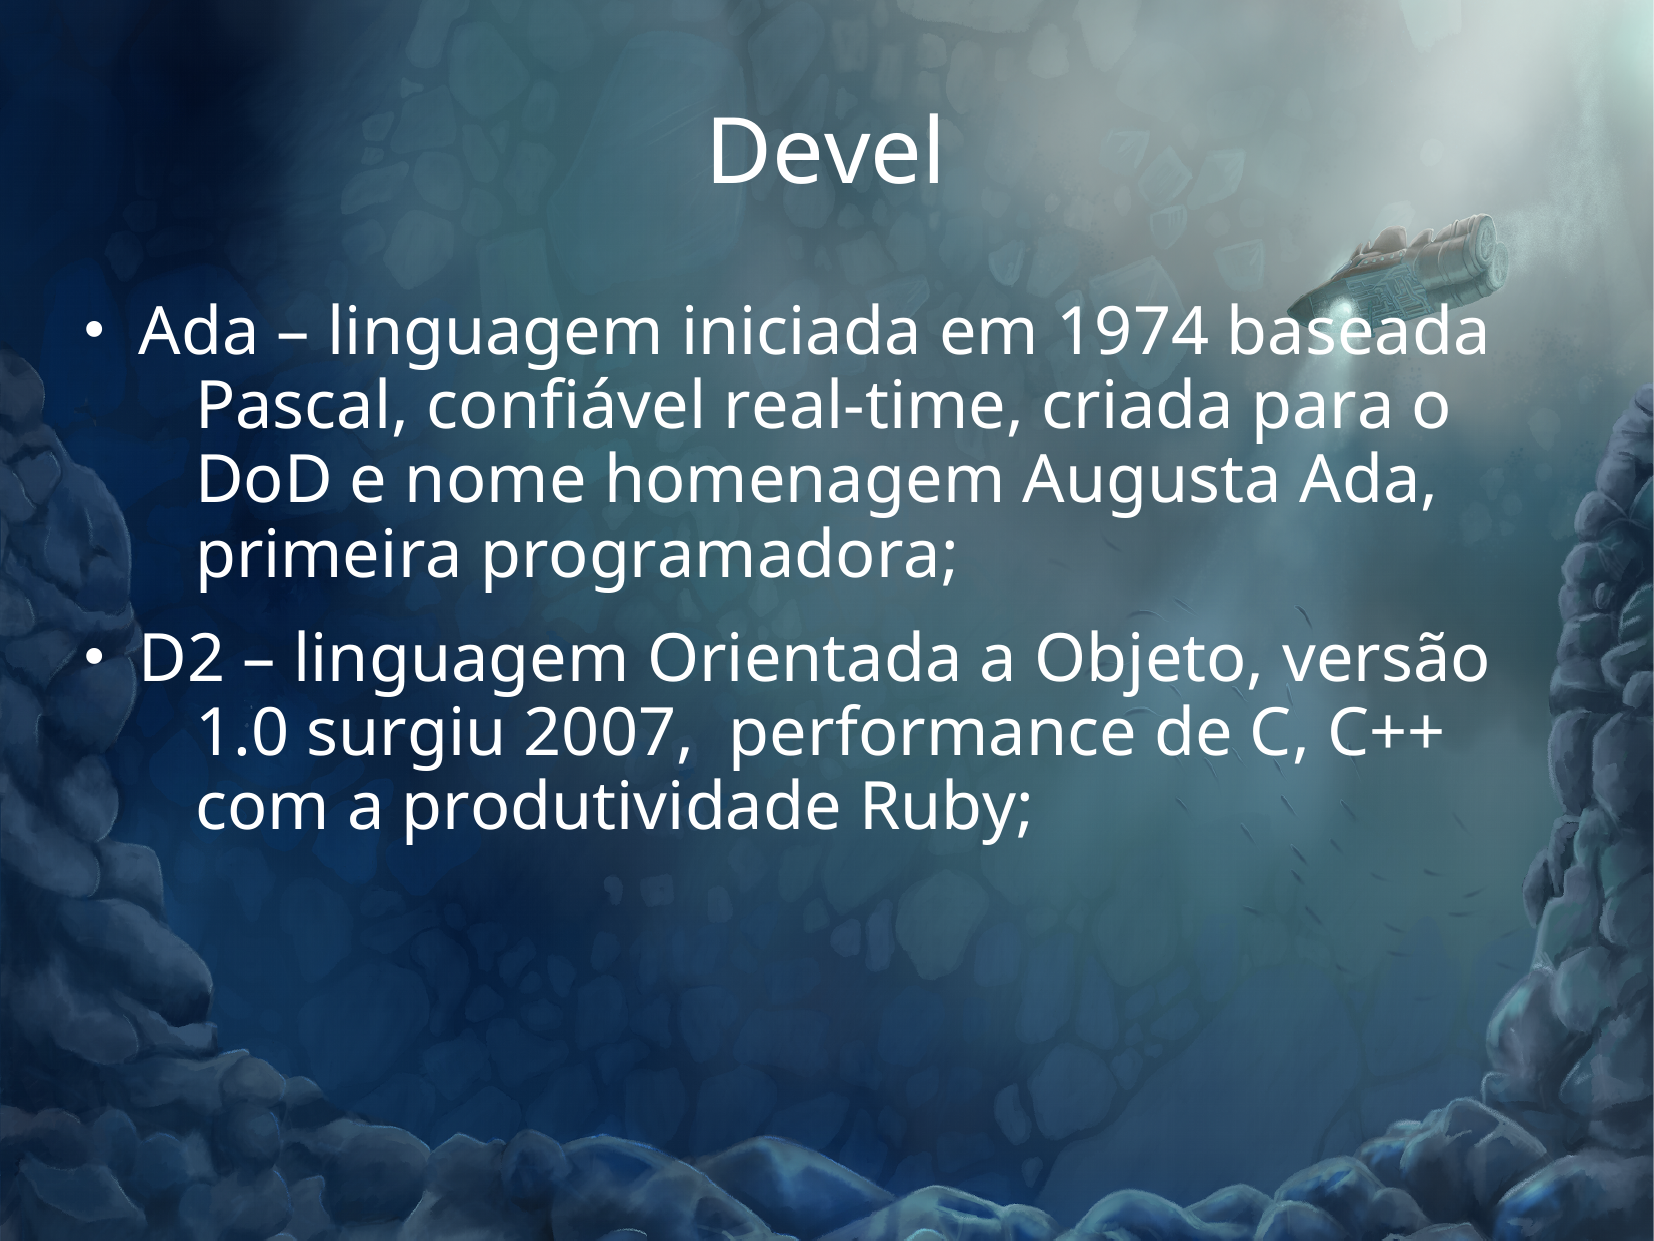

# Devel
Ada – linguagem iniciada em 1974 baseada Pascal, confiável real-time, criada para o DoD e nome homenagem Augusta Ada, primeira programadora;
D2 – linguagem Orientada a Objeto, versão 1.0 surgiu 2007, performance de C, C++ com a produtividade Ruby;